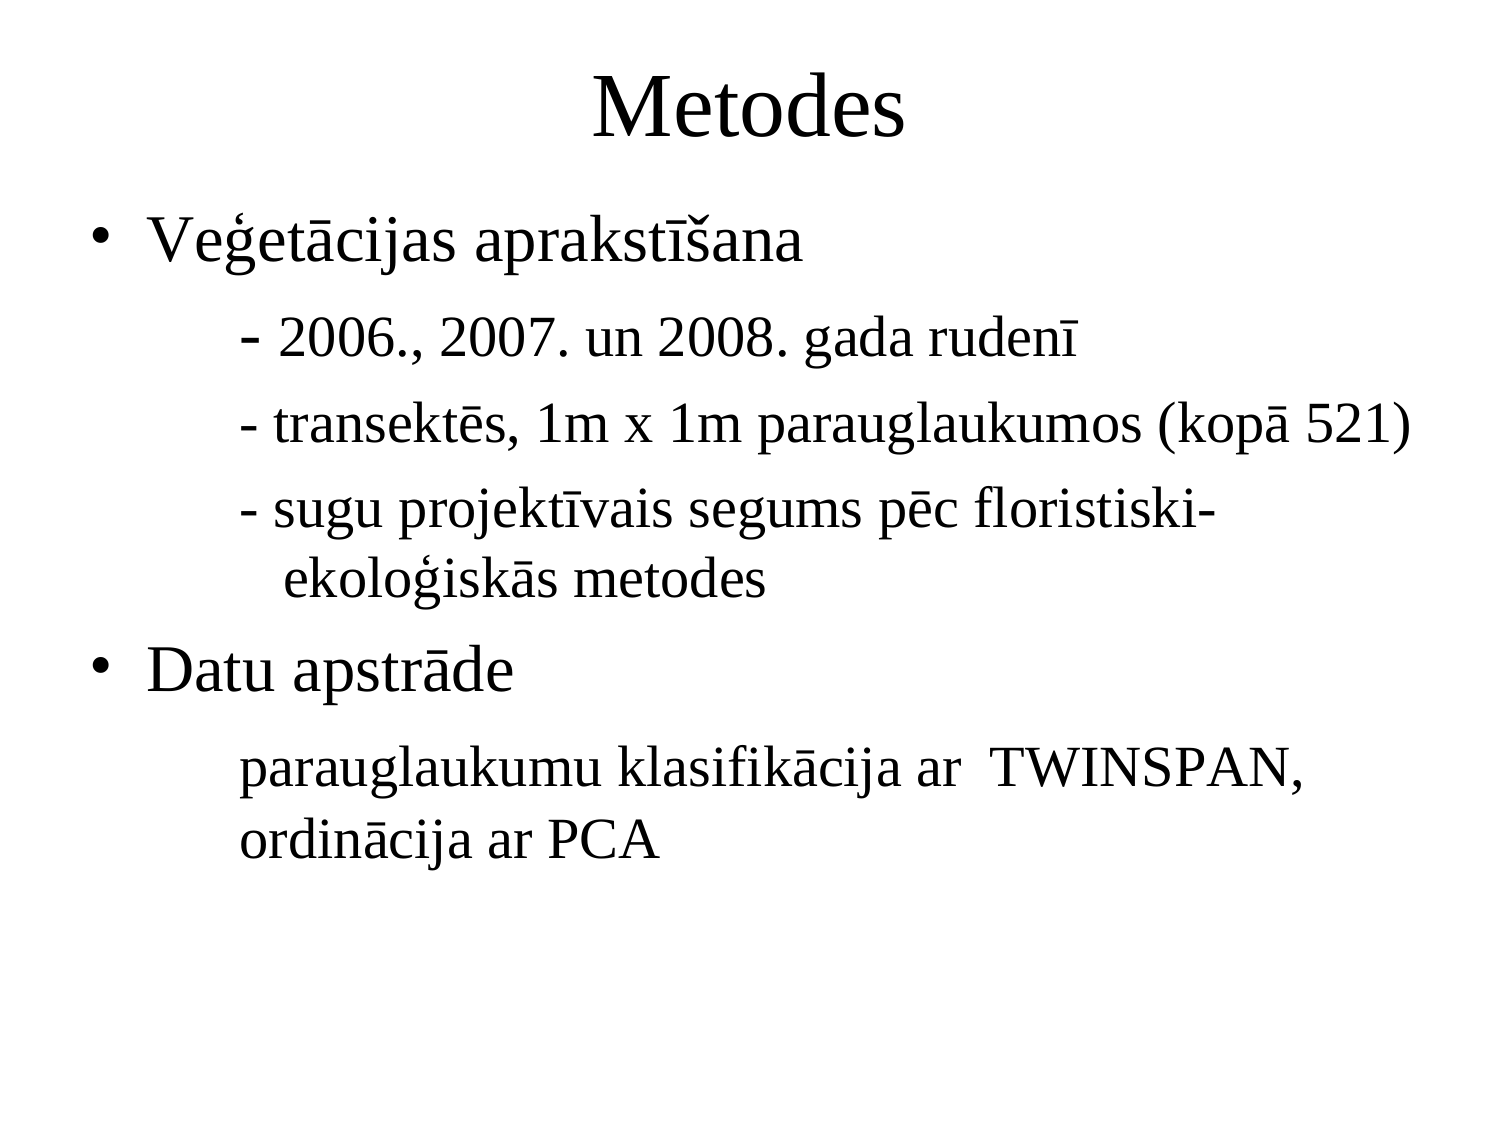

# Metodes
Veģetācijas aprakstīšana
		- 2006., 2007. un 2008. gada rudenī
		- transektēs, 1m x 1m parauglaukumos (kopā 521)
		- sugu projektīvais segums pēc floristiski-		 ekoloģiskās metodes
Datu apstrāde
		parauglaukumu klasifikācija ar 	TWINSPAN, 	ordinācija ar PCA